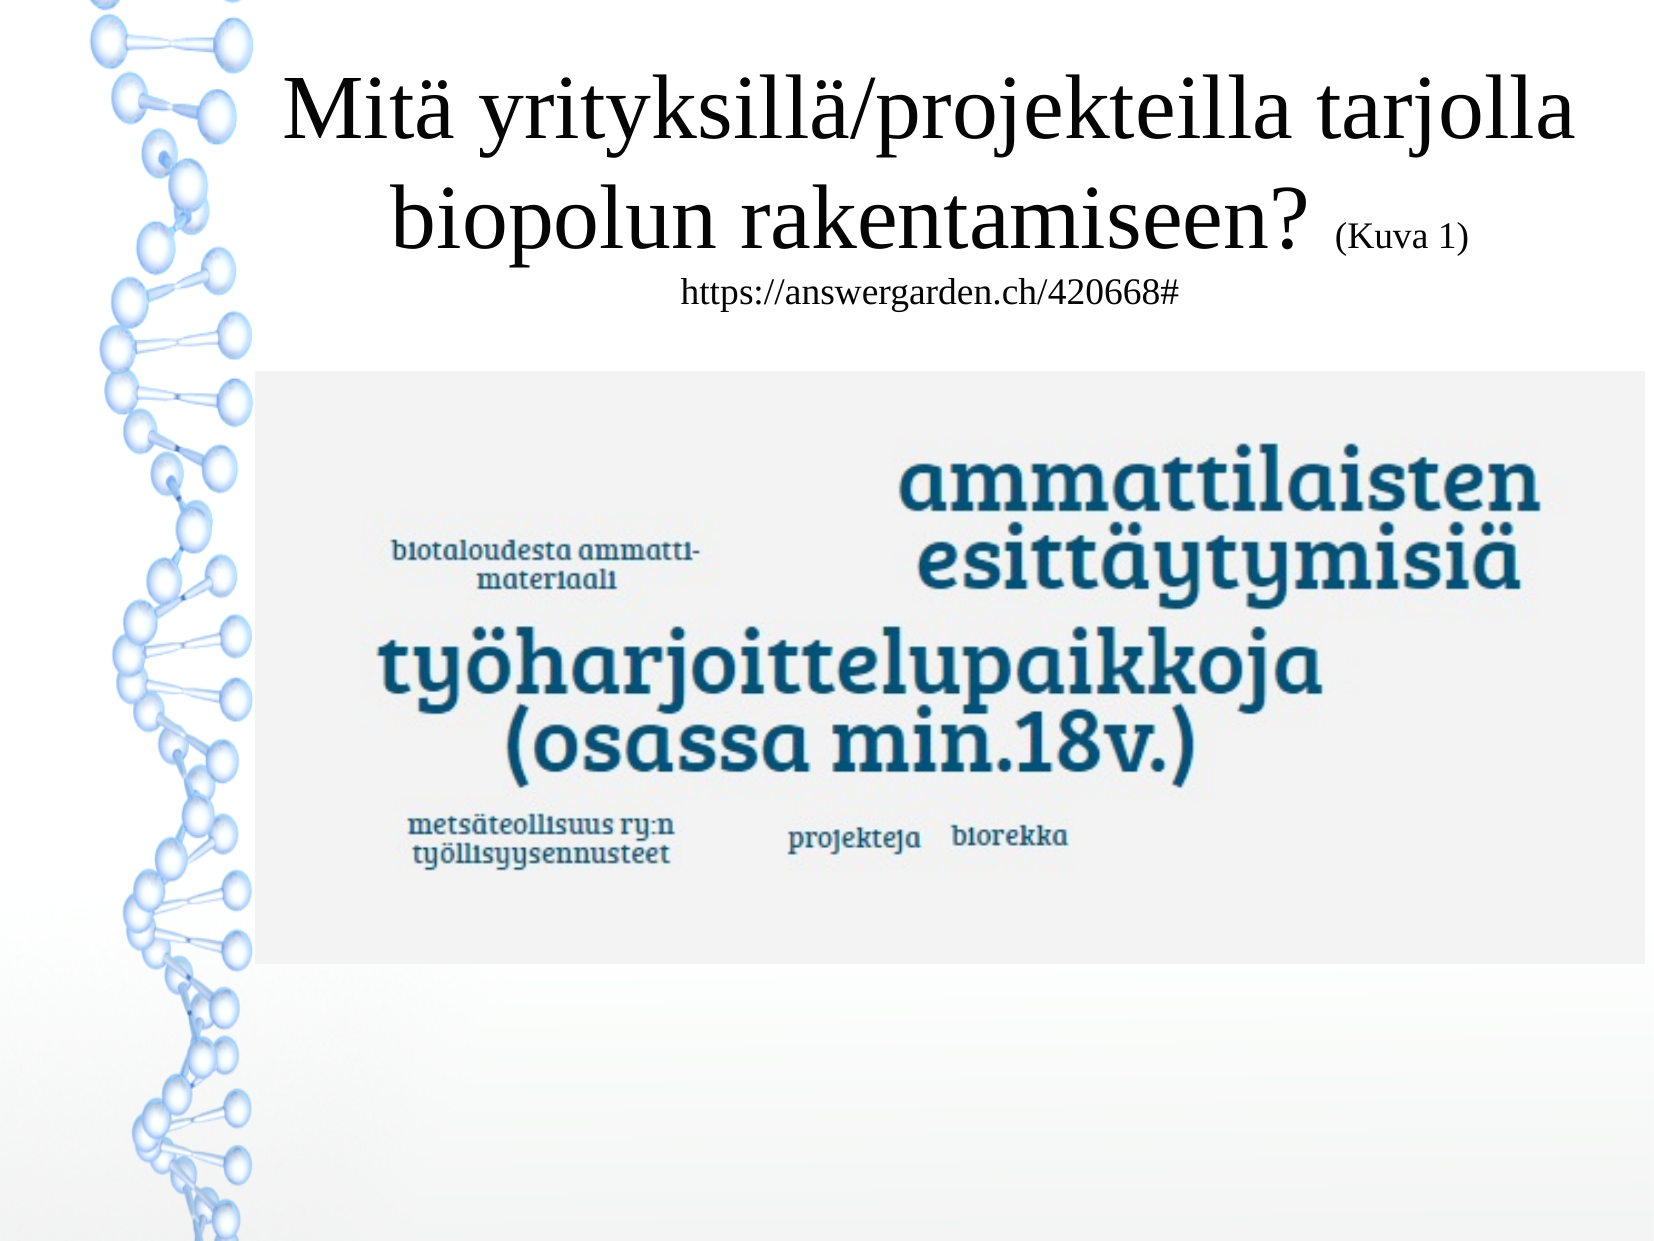

# Mitä yrityksillä/projekteilla tarjolla biopolun rakentamiseen? (Kuva 1) https://answergarden.ch/420668#